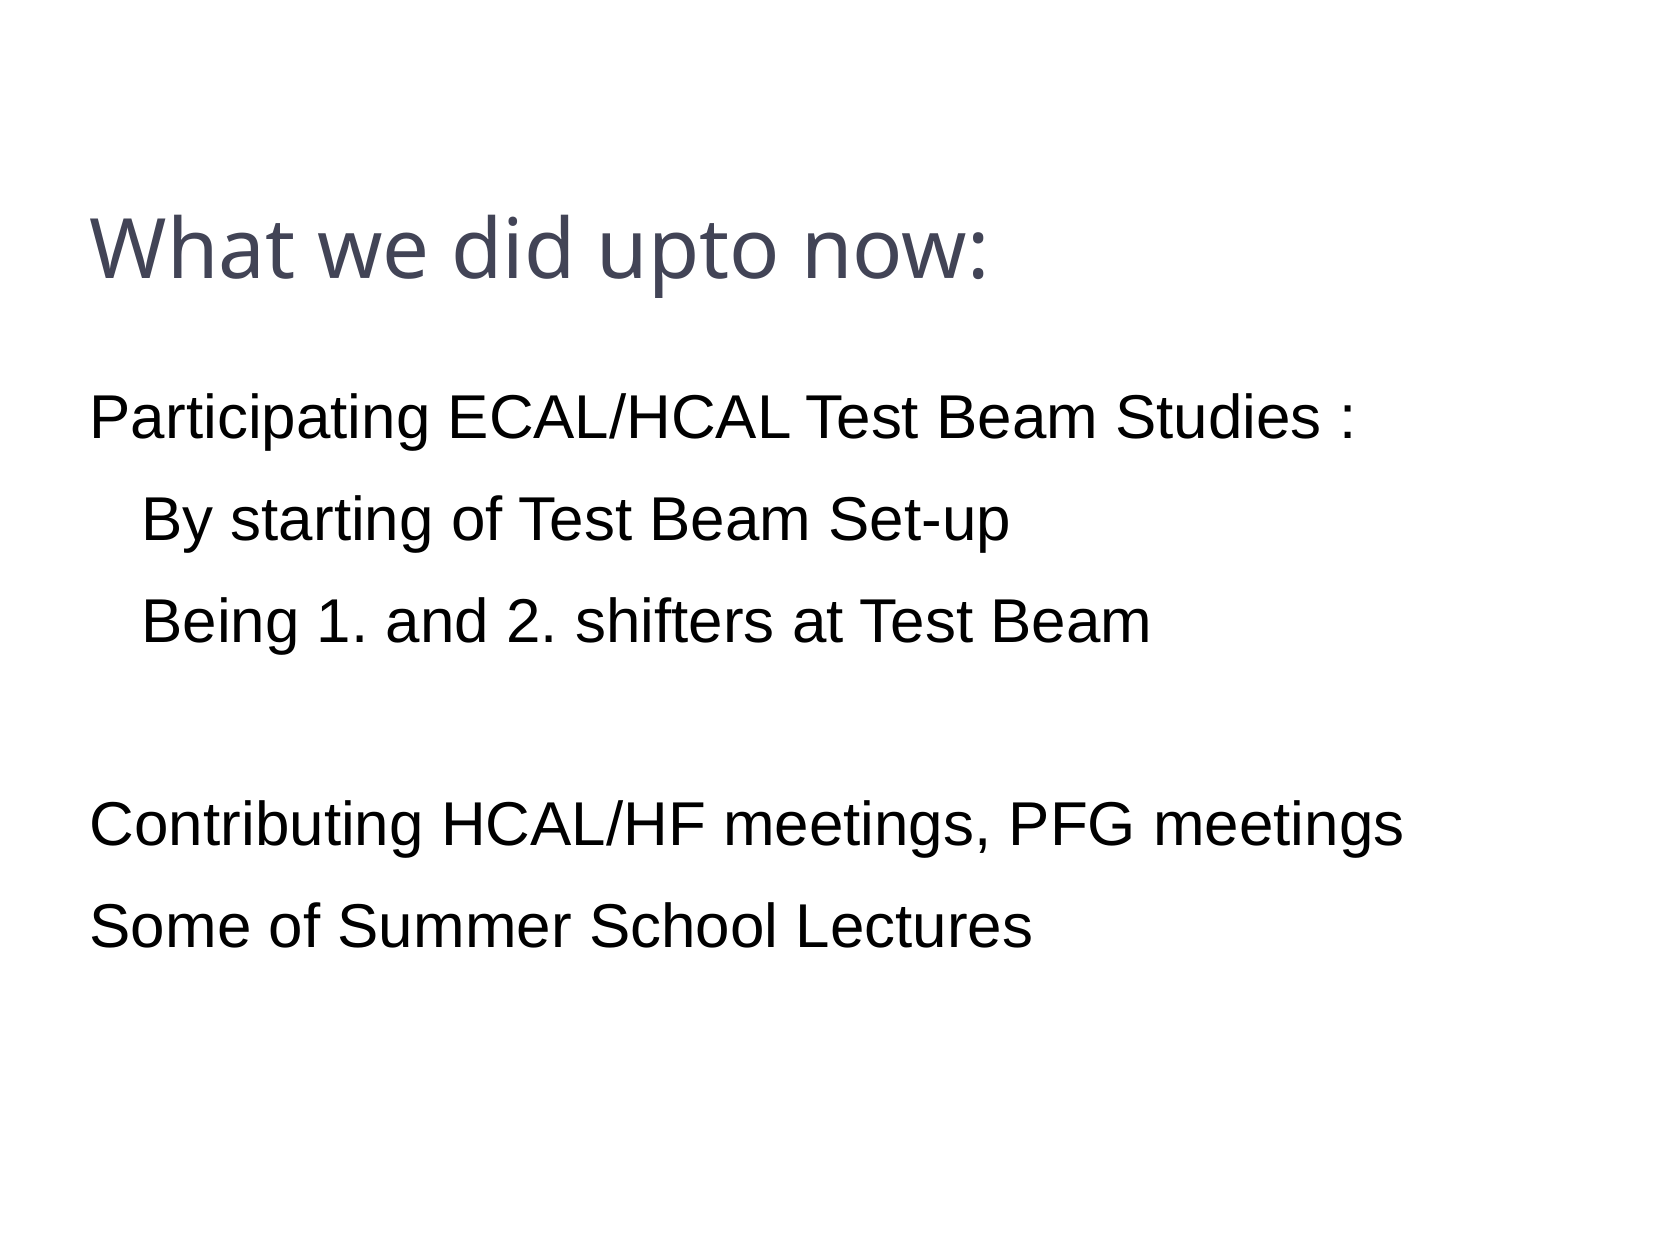

# What we did upto now:
Participating ECAL/HCAL Test Beam Studies :
 By starting of Test Beam Set-up
 Being 1. and 2. shifters at Test Beam
Contributing HCAL/HF meetings, PFG meetings
Some of Summer School Lectures